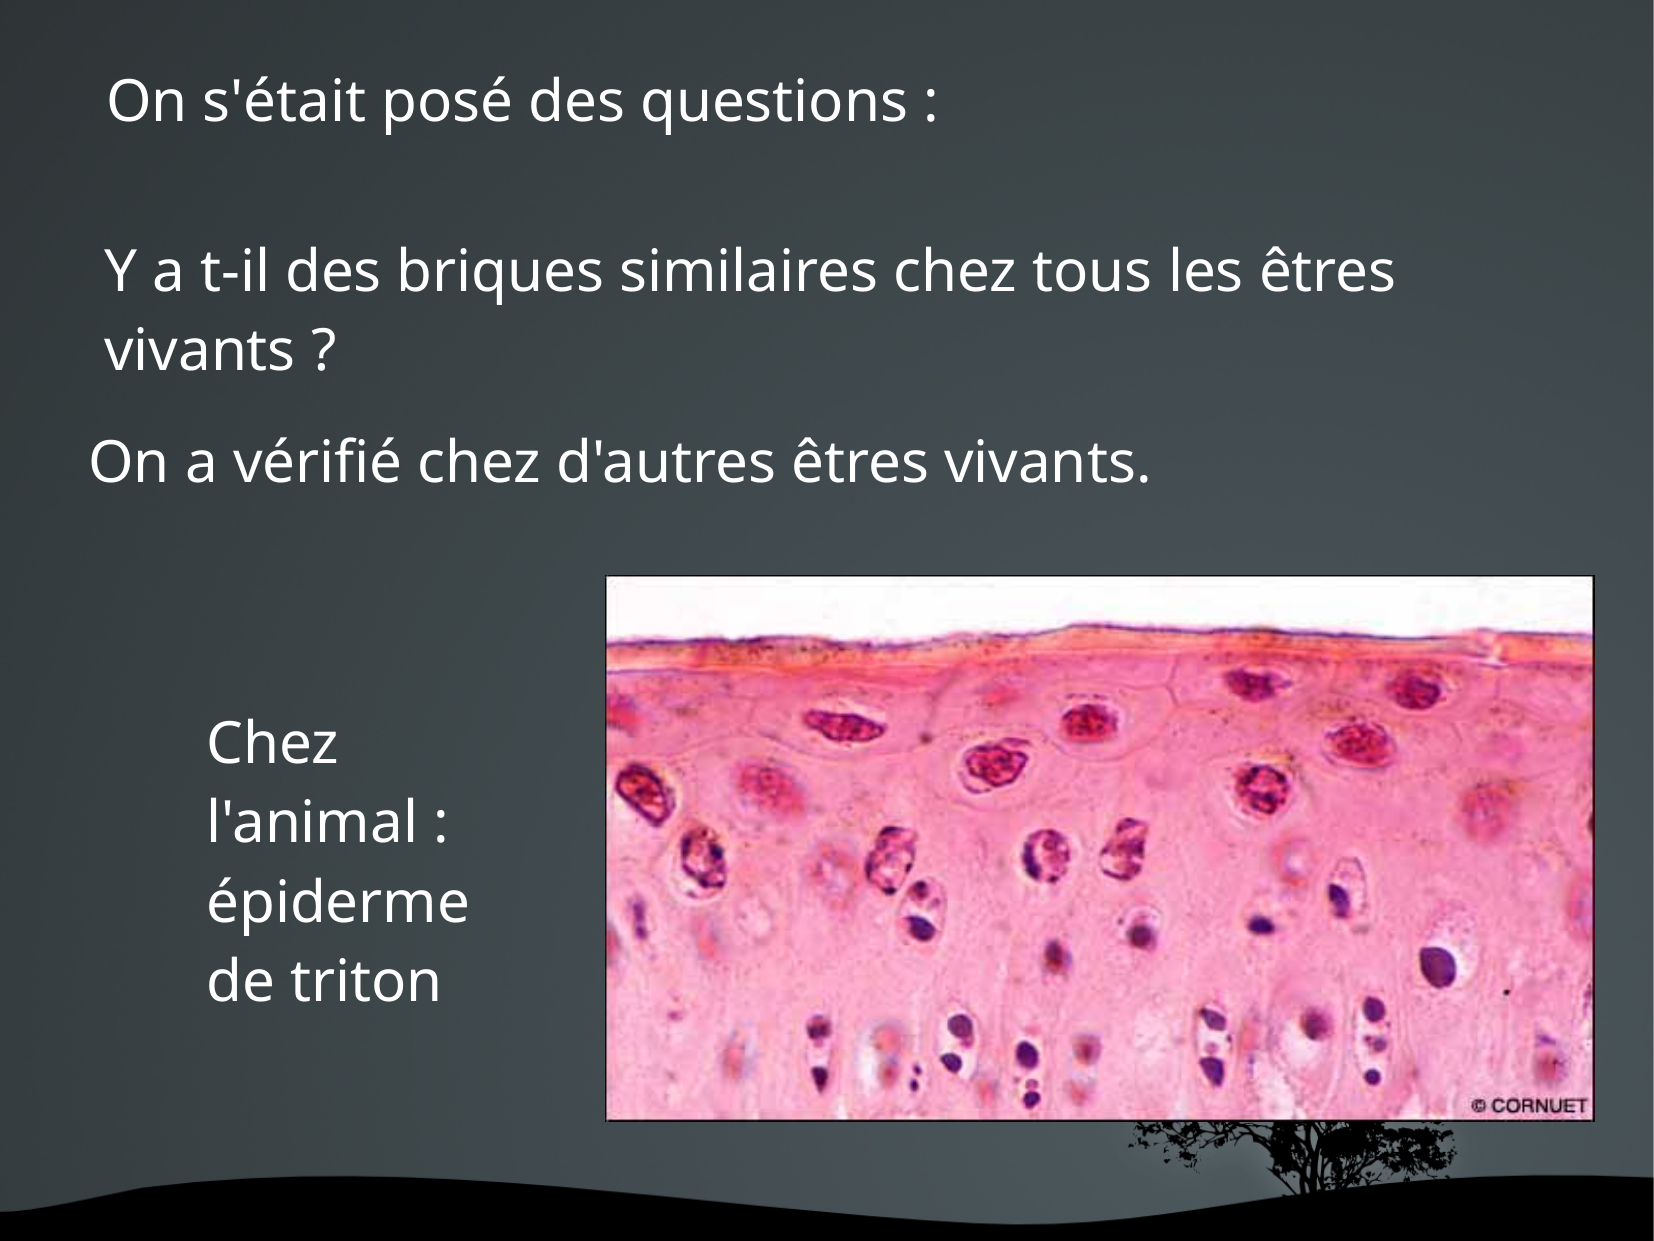

# On s'était posé des questions :
Y a t-il des briques similaires chez tous les êtres vivants ?
On a vérifié chez d'autres êtres vivants.
Chez l'animal :
épiderme de triton